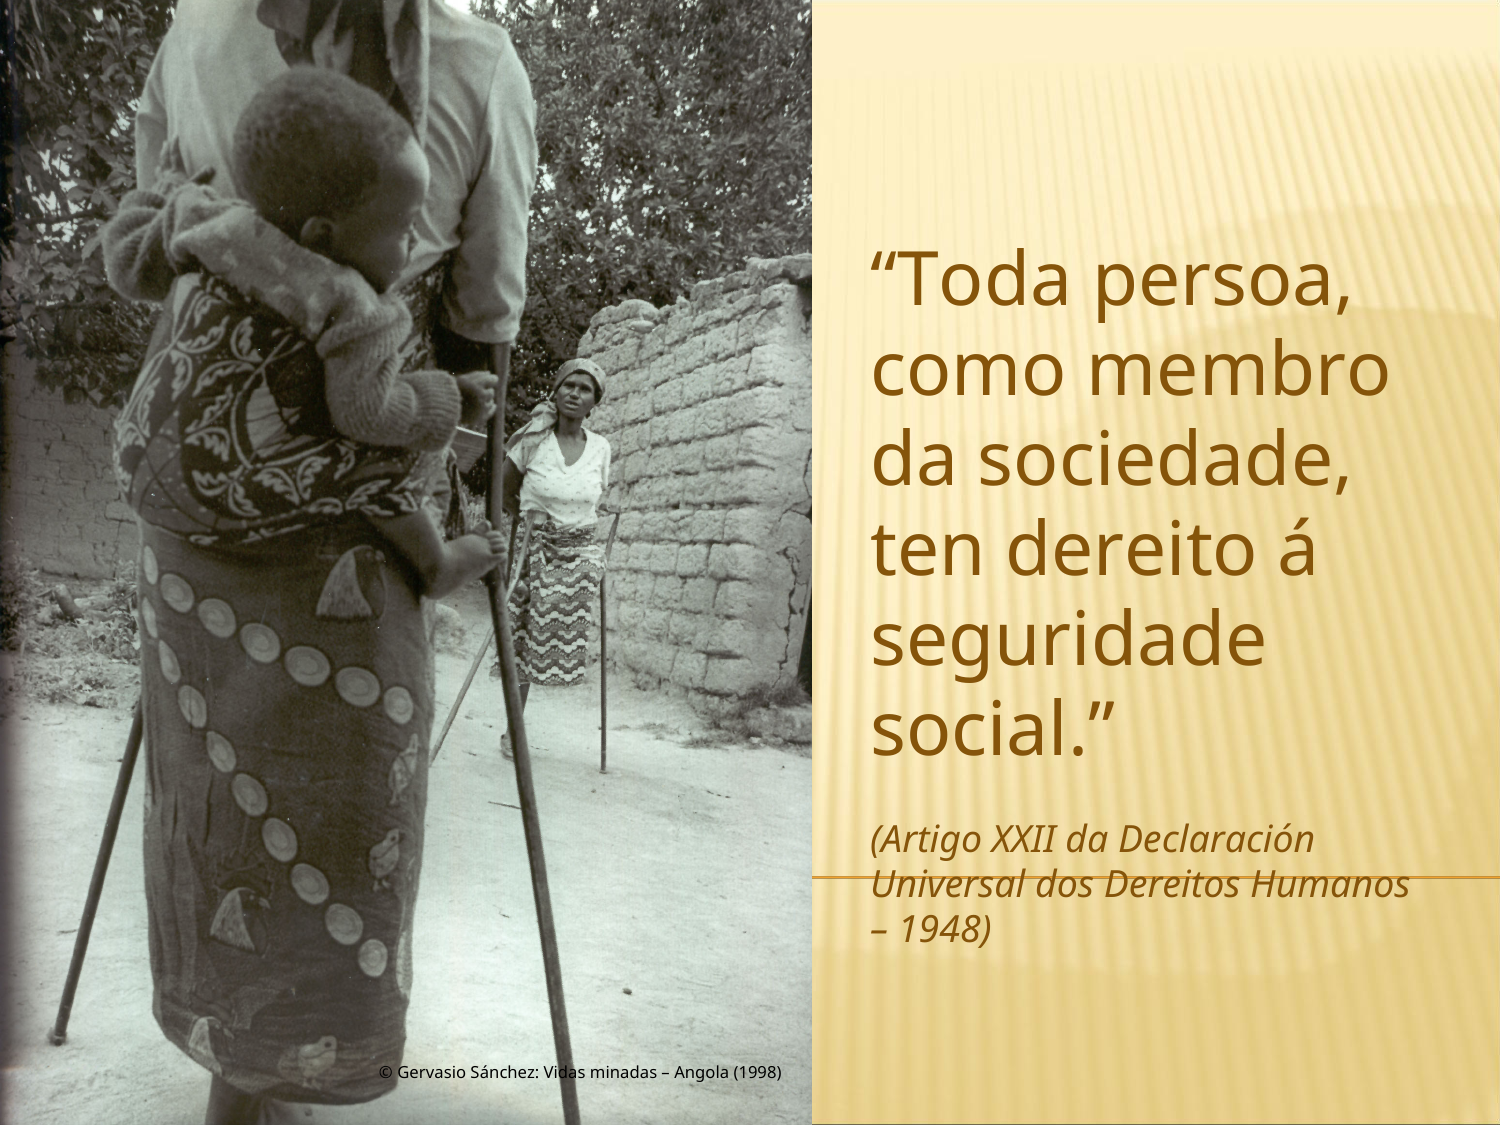

“Toda persoa, como membro da sociedade, ten dereito á seguridade social.”
(Artigo XXII da Declaración Universal dos Dereitos Humanos – 1948)
© Gervasio Sánchez: Vidas minadas – Angola (1998)